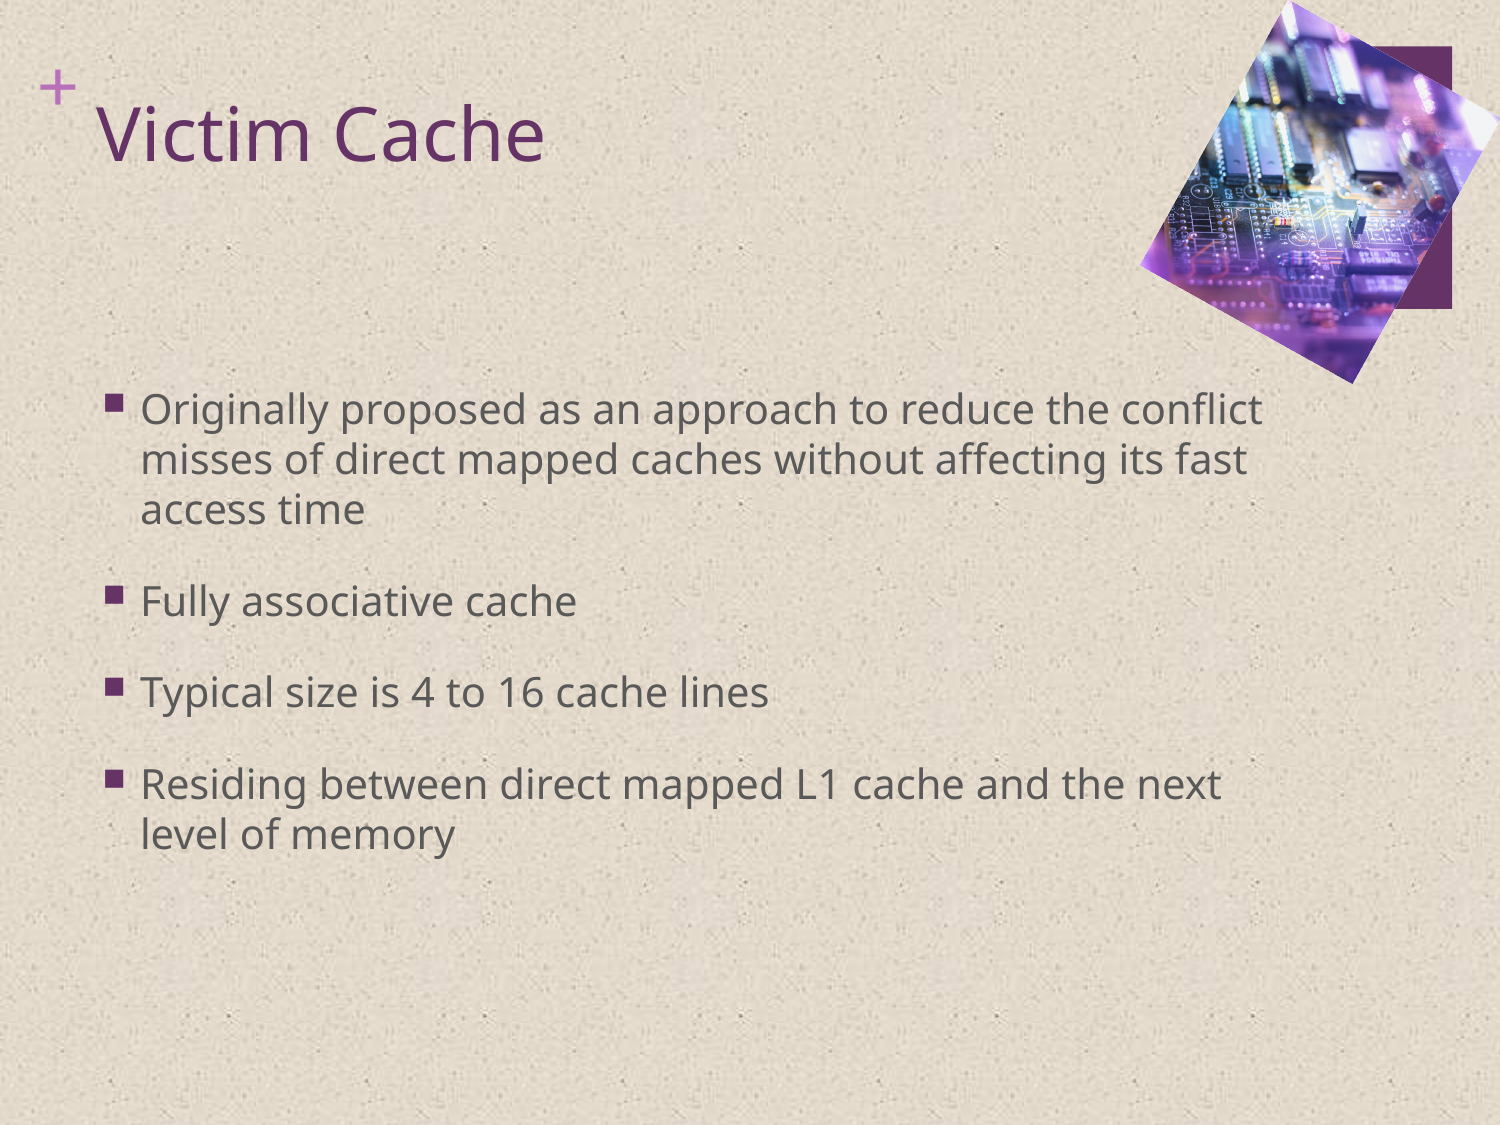

# Victim Cache
Originally proposed as an approach to reduce the conflict misses of direct mapped caches without affecting its fast access time
Fully associative cache
Typical size is 4 to 16 cache lines
Residing between direct mapped L1 cache and the next level of memory